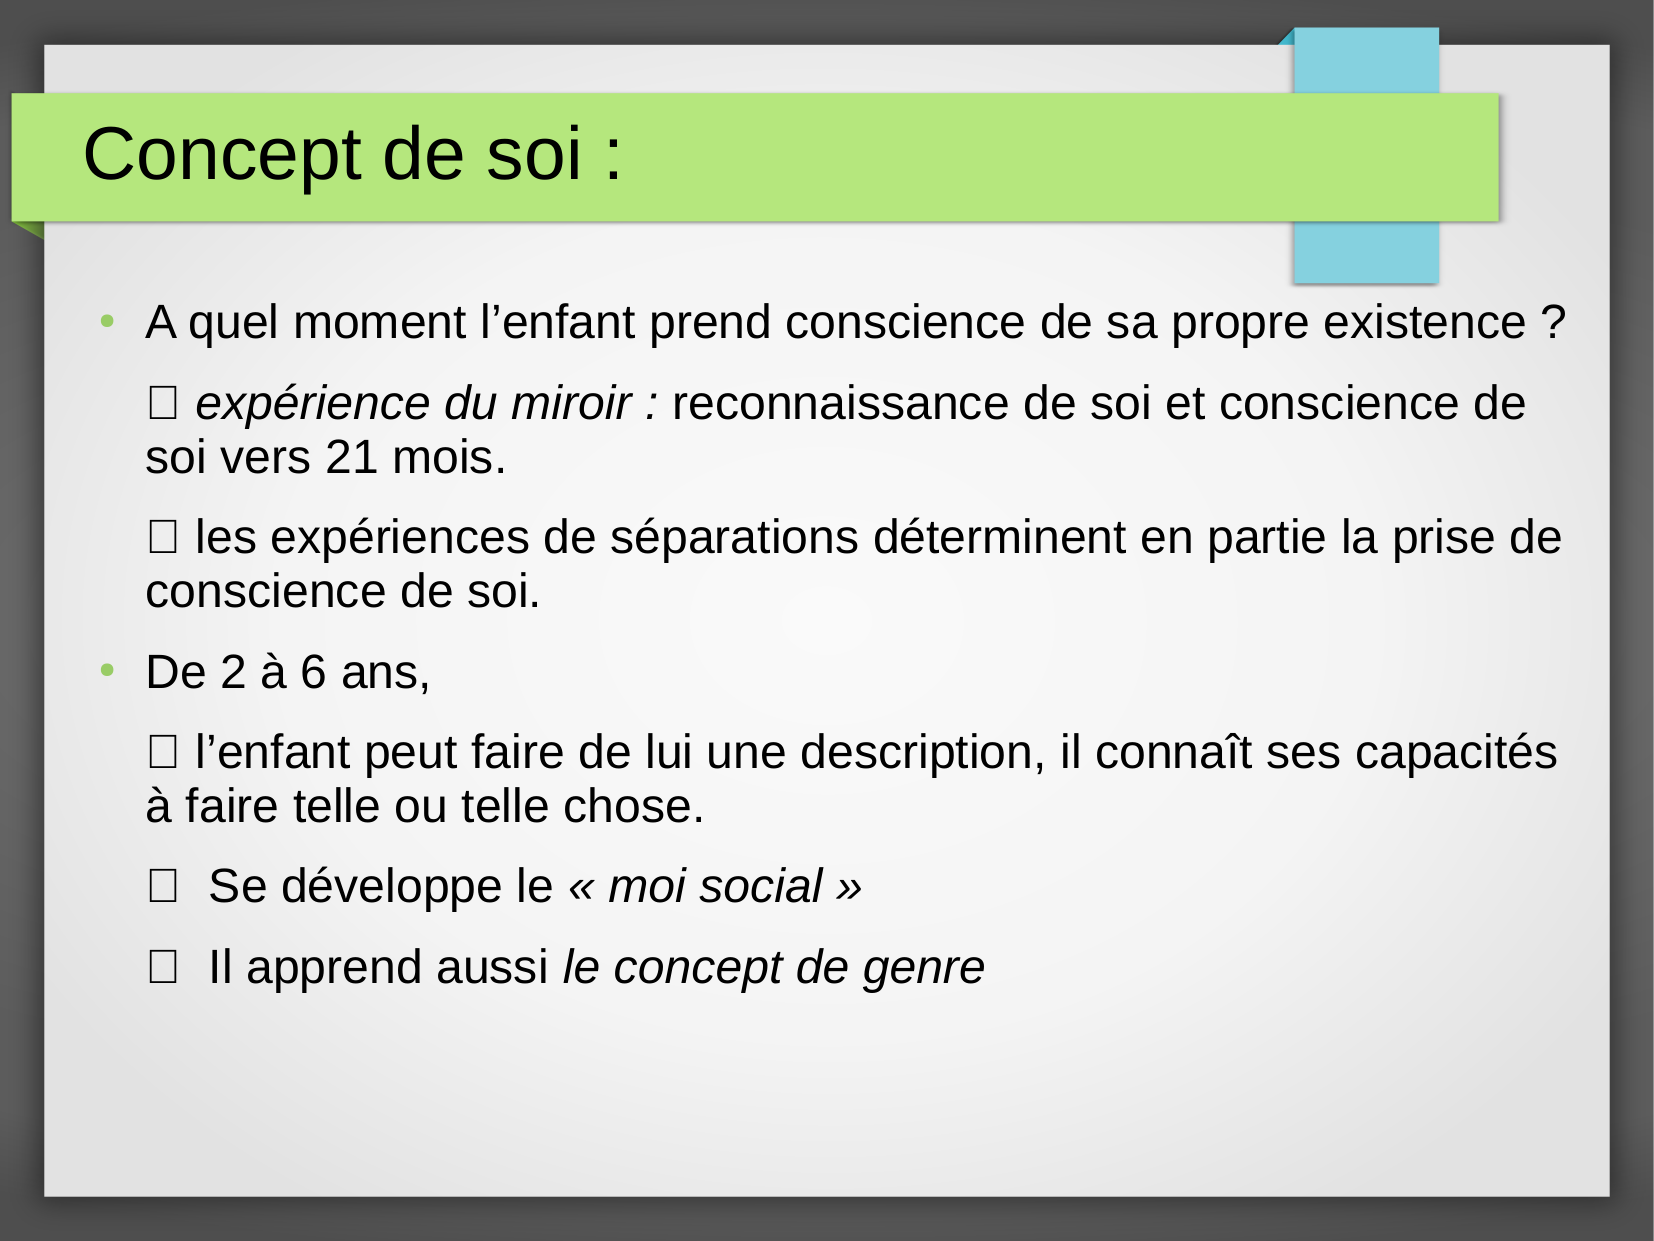

# Concept de soi :
A quel moment l’enfant prend conscience de sa propre existence ?
 expérience du miroir : reconnaissance de soi et conscience de soi vers 21 mois.
 les expériences de séparations déterminent en partie la prise de conscience de soi.
De 2 à 6 ans,
 l’enfant peut faire de lui une description, il connaît ses capacités à faire telle ou telle chose.
 Se développe le « moi social »
 Il apprend aussi le concept de genre